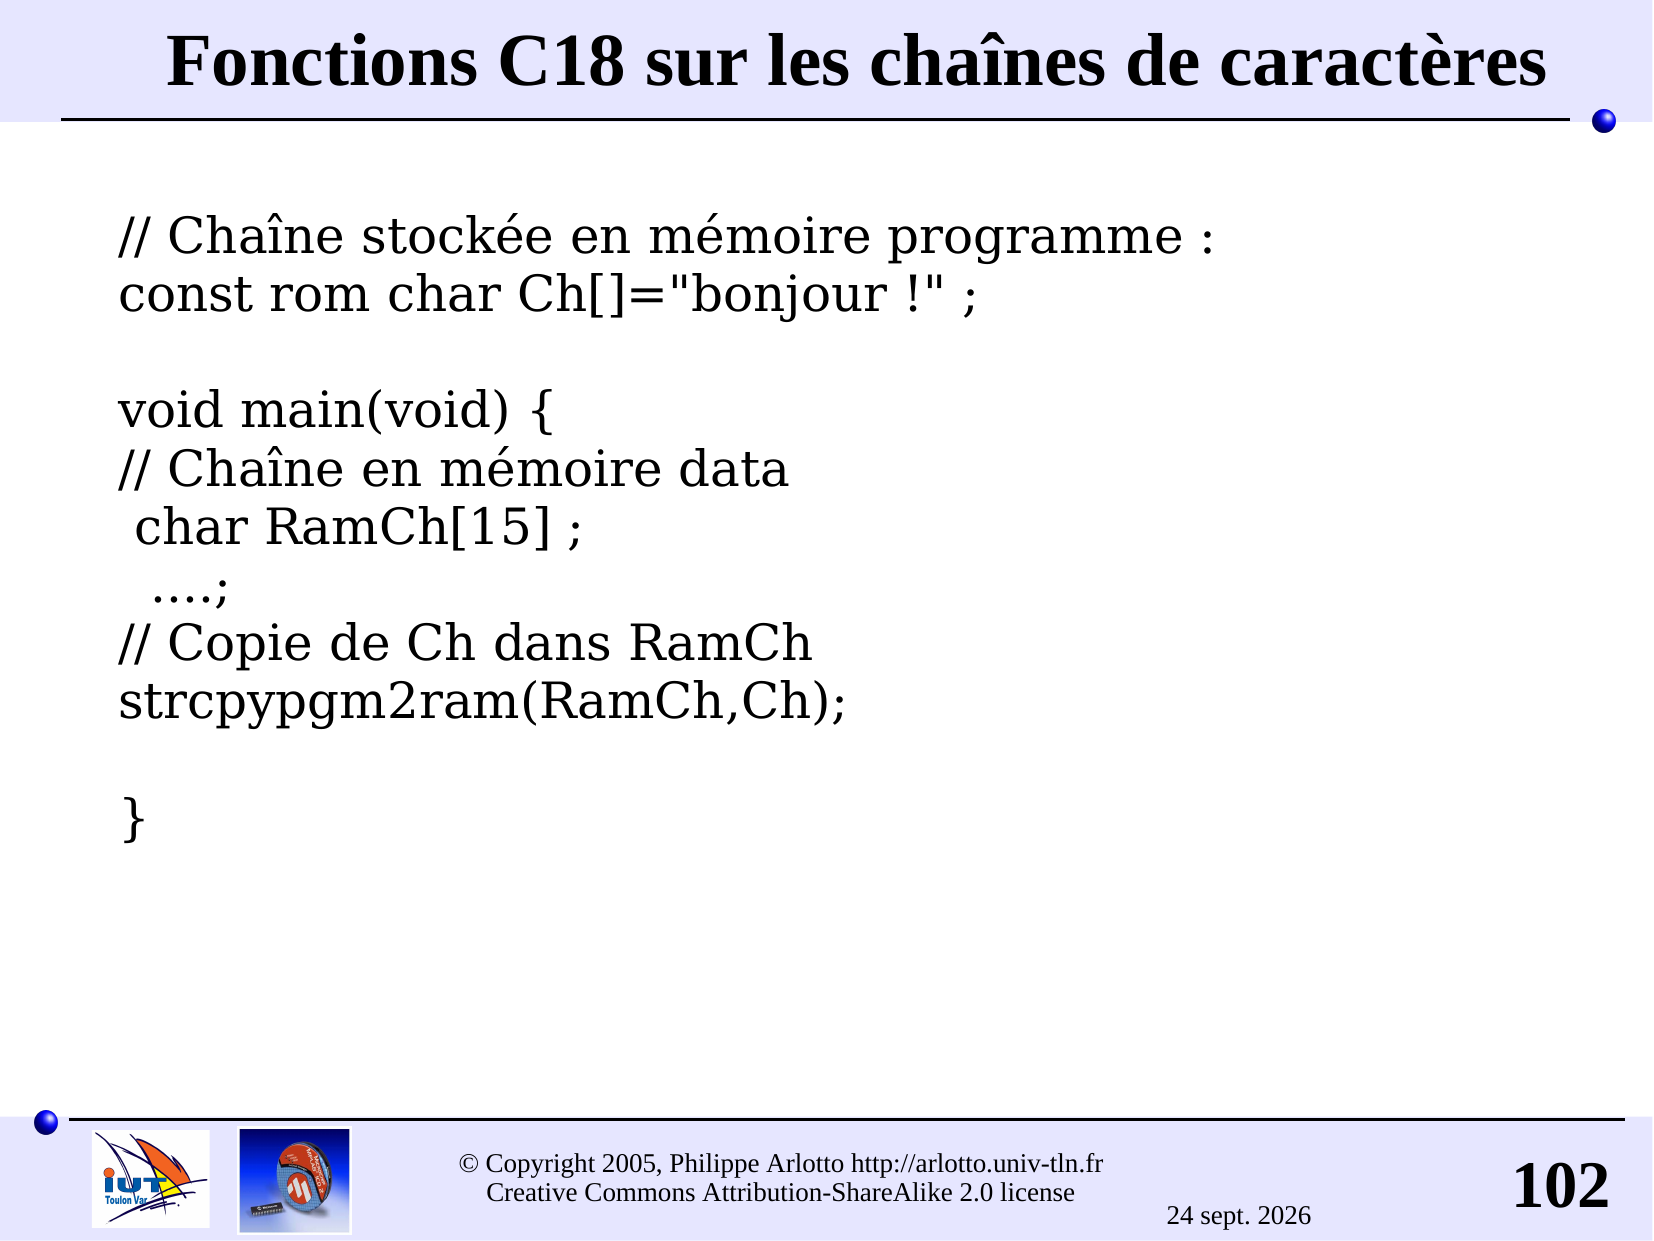

# Fonctions C18 sur les chaînes de caractères
// Chaîne stockée en mémoire programme :
const rom char Ch[]="bonjour !" ;
void main(void) {
// Chaîne en mémoire data
 char RamCh[15] ;
 ....;
// Copie de Ch dans RamCh
strcpypgm2ram(RamCh,Ch);
}